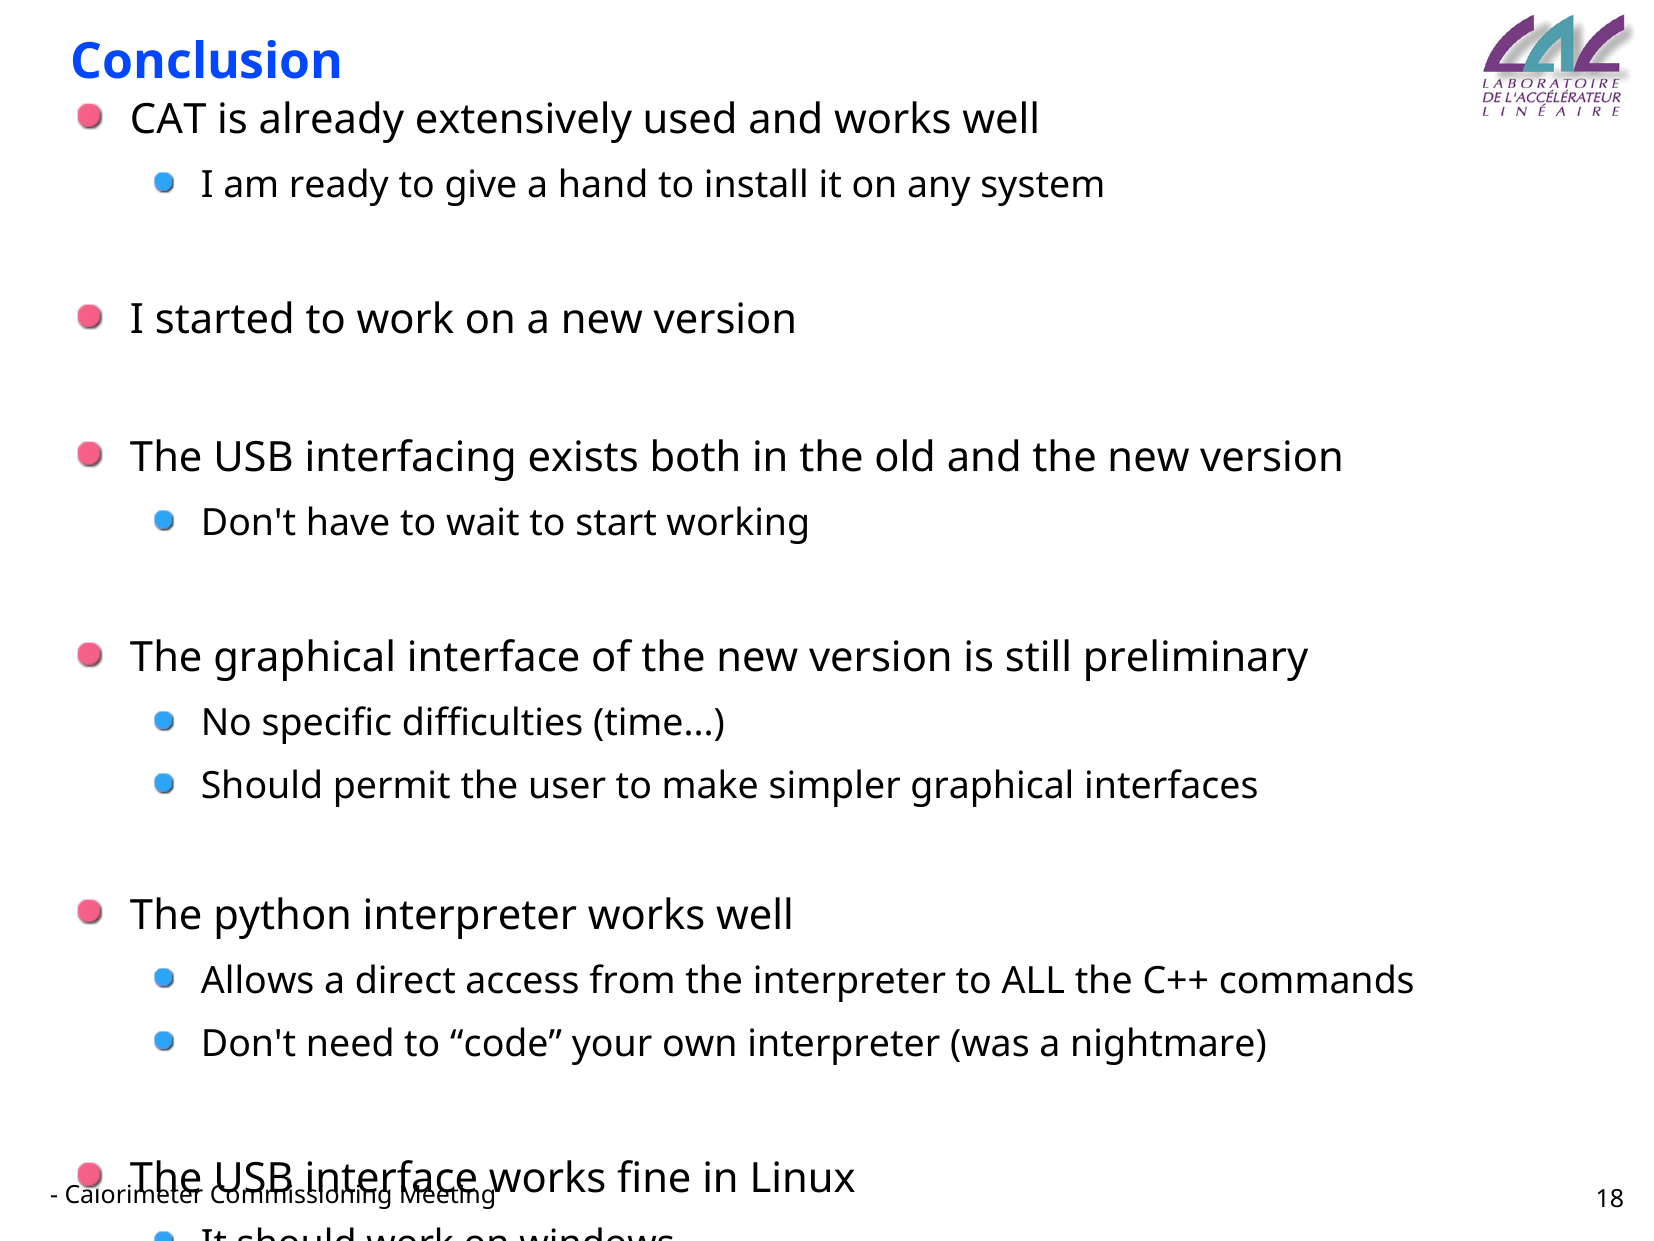

# Conclusion
CAT is already extensively used and works well
I am ready to give a hand to install it on any system
I started to work on a new version
The USB interfacing exists both in the old and the new version
Don't have to wait to start working
The graphical interface of the new version is still preliminary
No specific difficulties (time...)
Should permit the user to make simpler graphical interfaces
The python interpreter works well
Allows a direct access from the interpreter to ALL the C++ commands
Don't need to “code” your own interpreter (was a nightmare)
The USB interface works fine in Linux
It should work on windows...
But I still experience some difficulties (rapid attempt)
Calorimeter : Commissioning Meeting